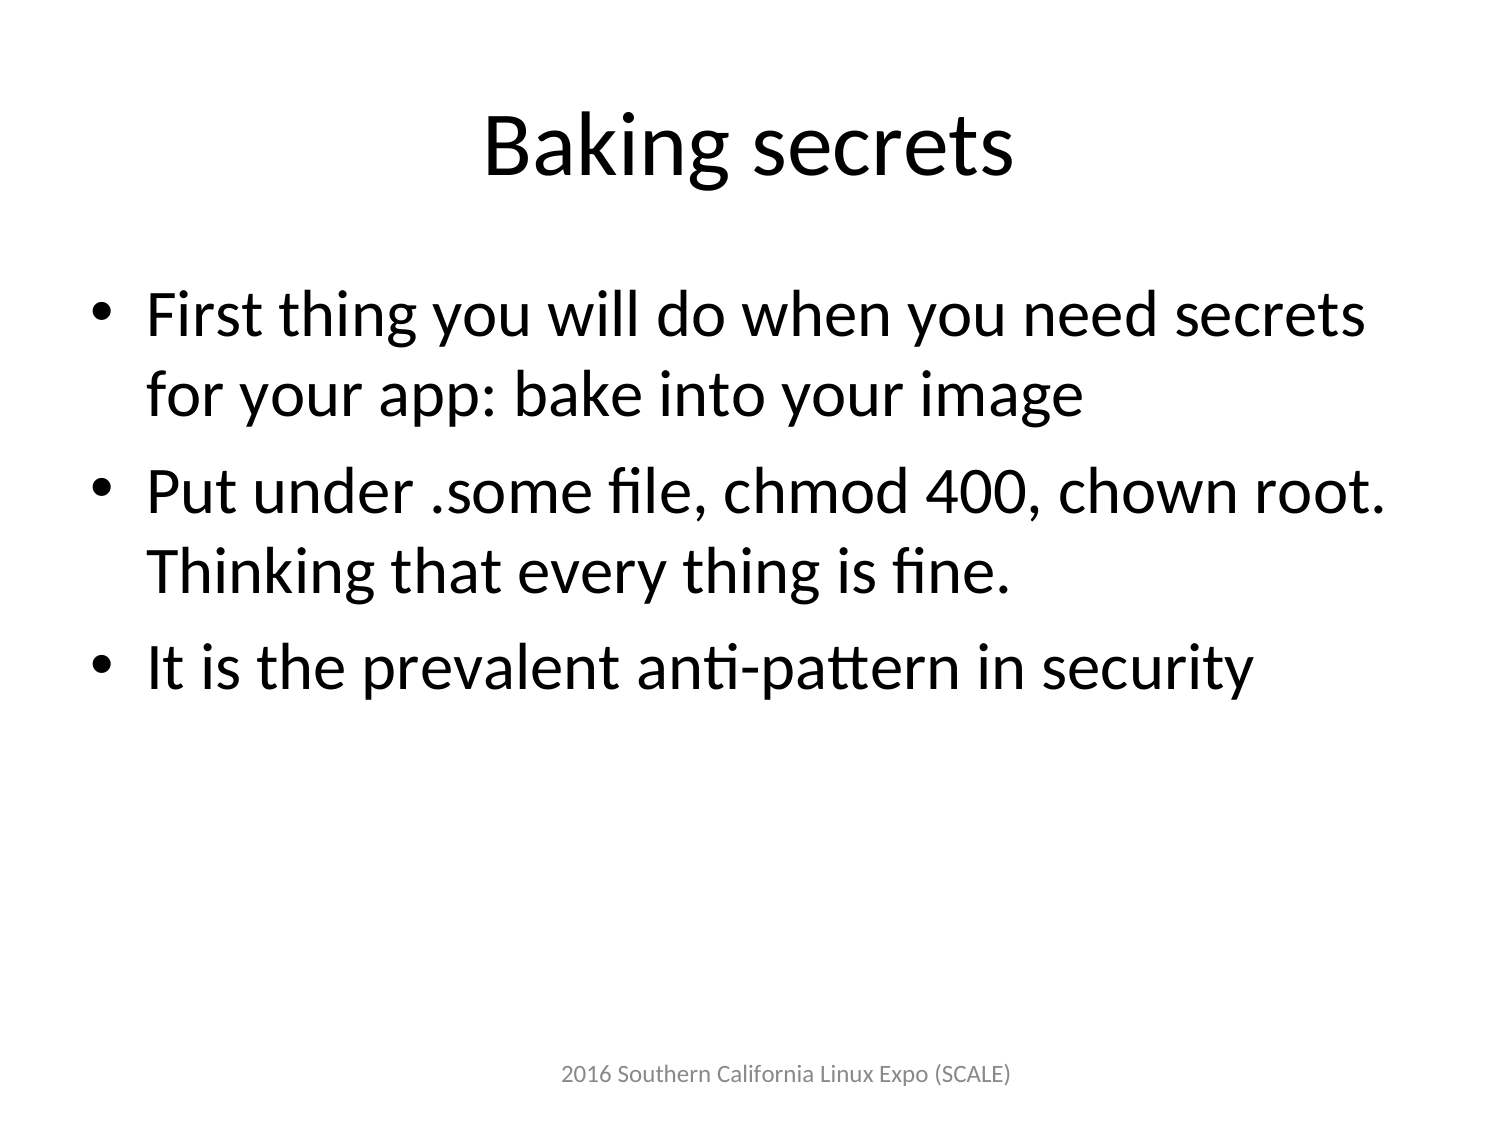

# Baking secrets
First thing you will do when you need secrets for your app: bake into your image
Put under .some file, chmod 400, chown root. Thinking that every thing is fine.
It is the prevalent anti-pattern in security
2016 Southern California Linux Expo (SCALE)